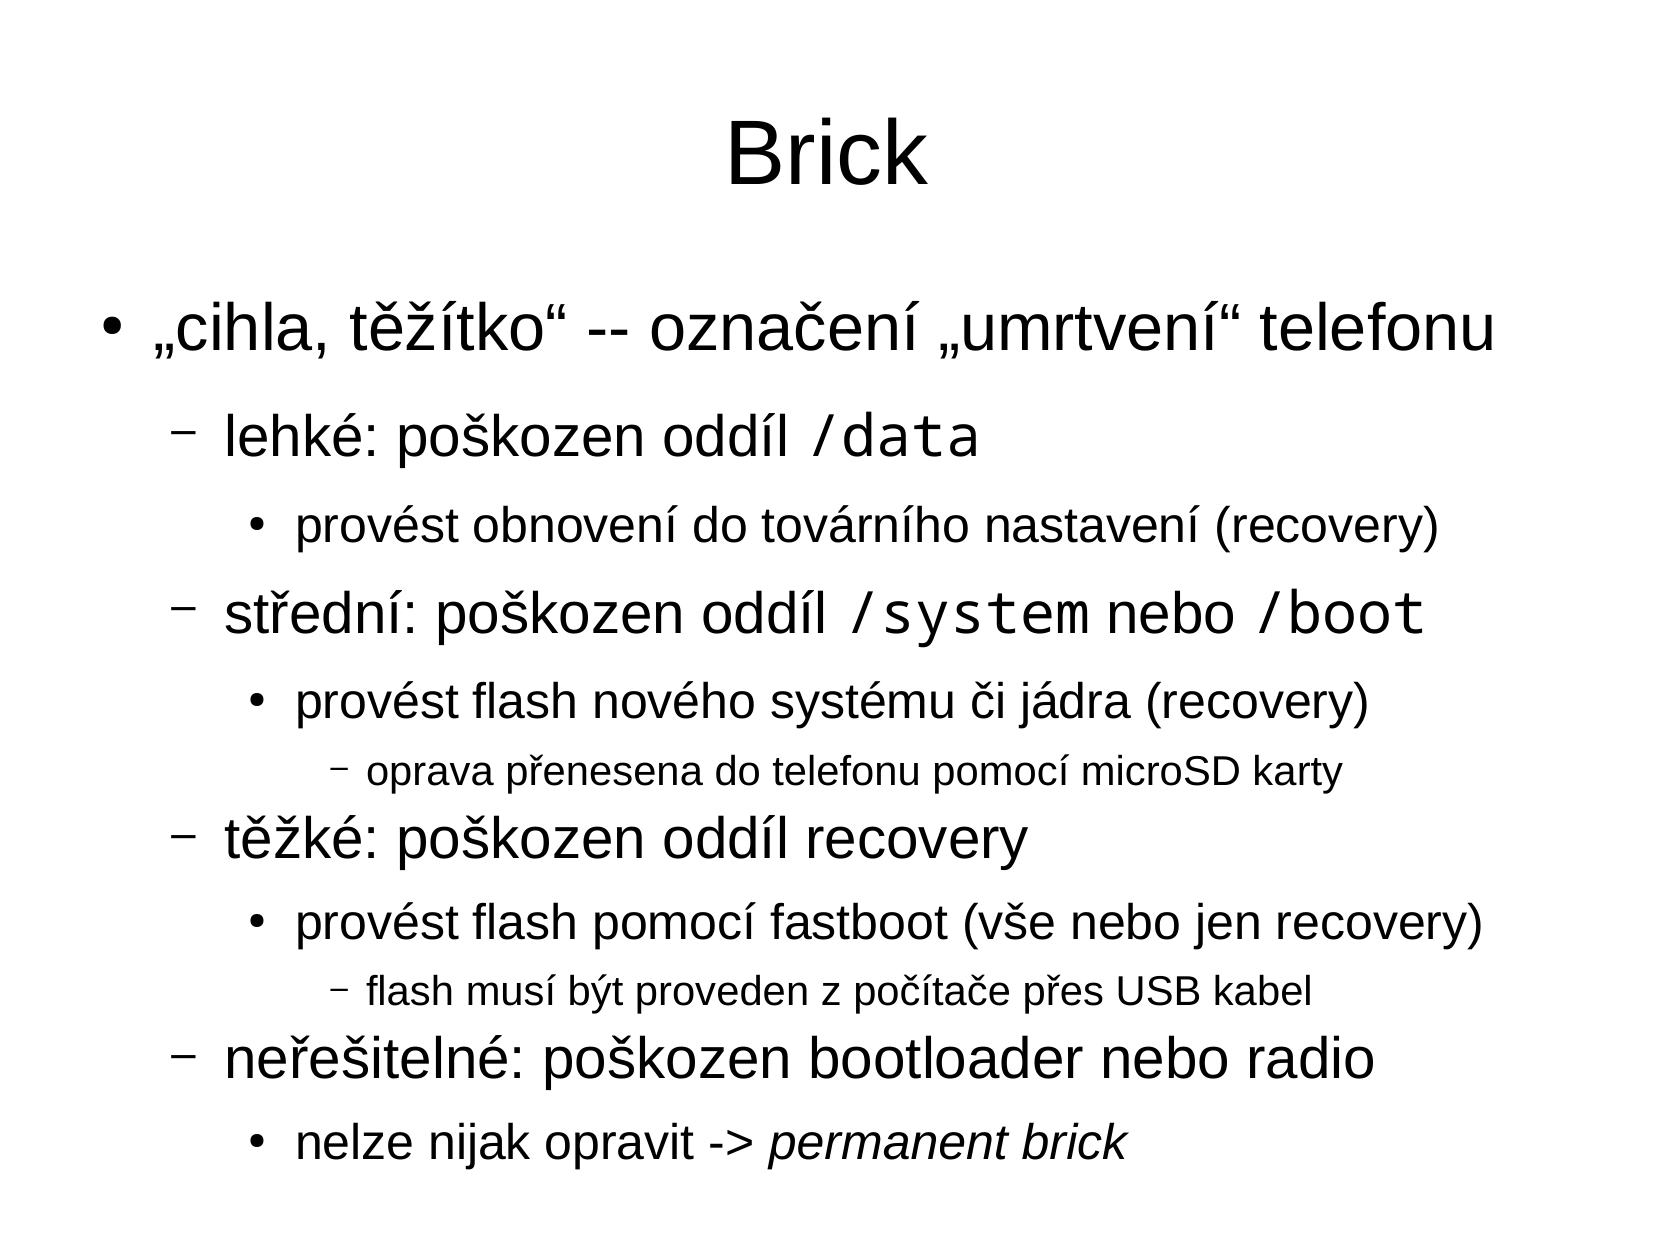

# Brick
„cihla, těžítko“ -- označení „umrtvení“ telefonu
lehké: poškozen oddíl /data
provést obnovení do továrního nastavení (recovery)
střední: poškozen oddíl /system nebo /boot
provést flash nového systému či jádra (recovery)
oprava přenesena do telefonu pomocí microSD karty
těžké: poškozen oddíl recovery
provést flash pomocí fastboot (vše nebo jen recovery)
flash musí být proveden z počítače přes USB kabel
neřešitelné: poškozen bootloader nebo radio
nelze nijak opravit -> permanent brick